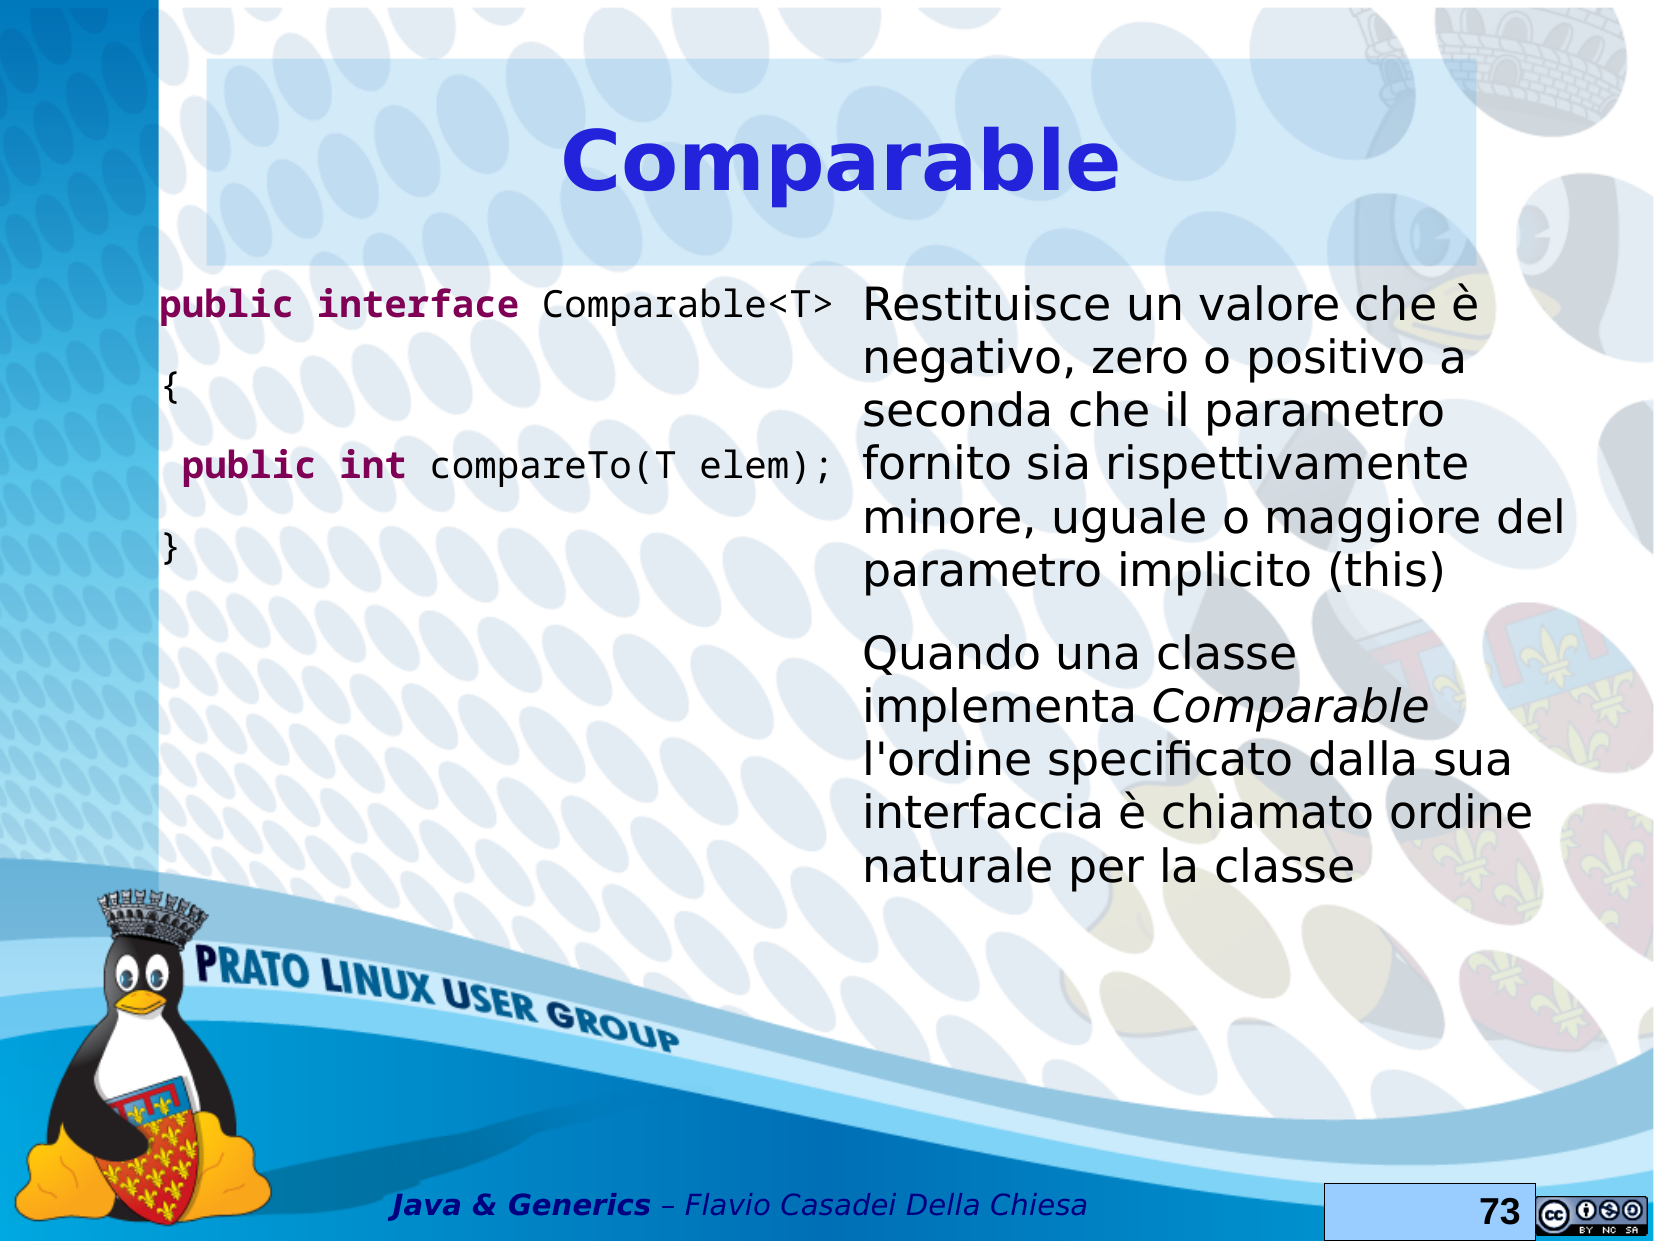

# Comparable
public interface Comparable<T>
{
 public int compareTo(T elem);
}
Restituisce un valore che è negativo, zero o positivo a seconda che il parametro fornito sia rispettivamente minore, uguale o maggiore del parametro implicito (this)
Quando una classe implementa Comparable l'ordine specificato dalla sua interfaccia è chiamato ordine naturale per la classe